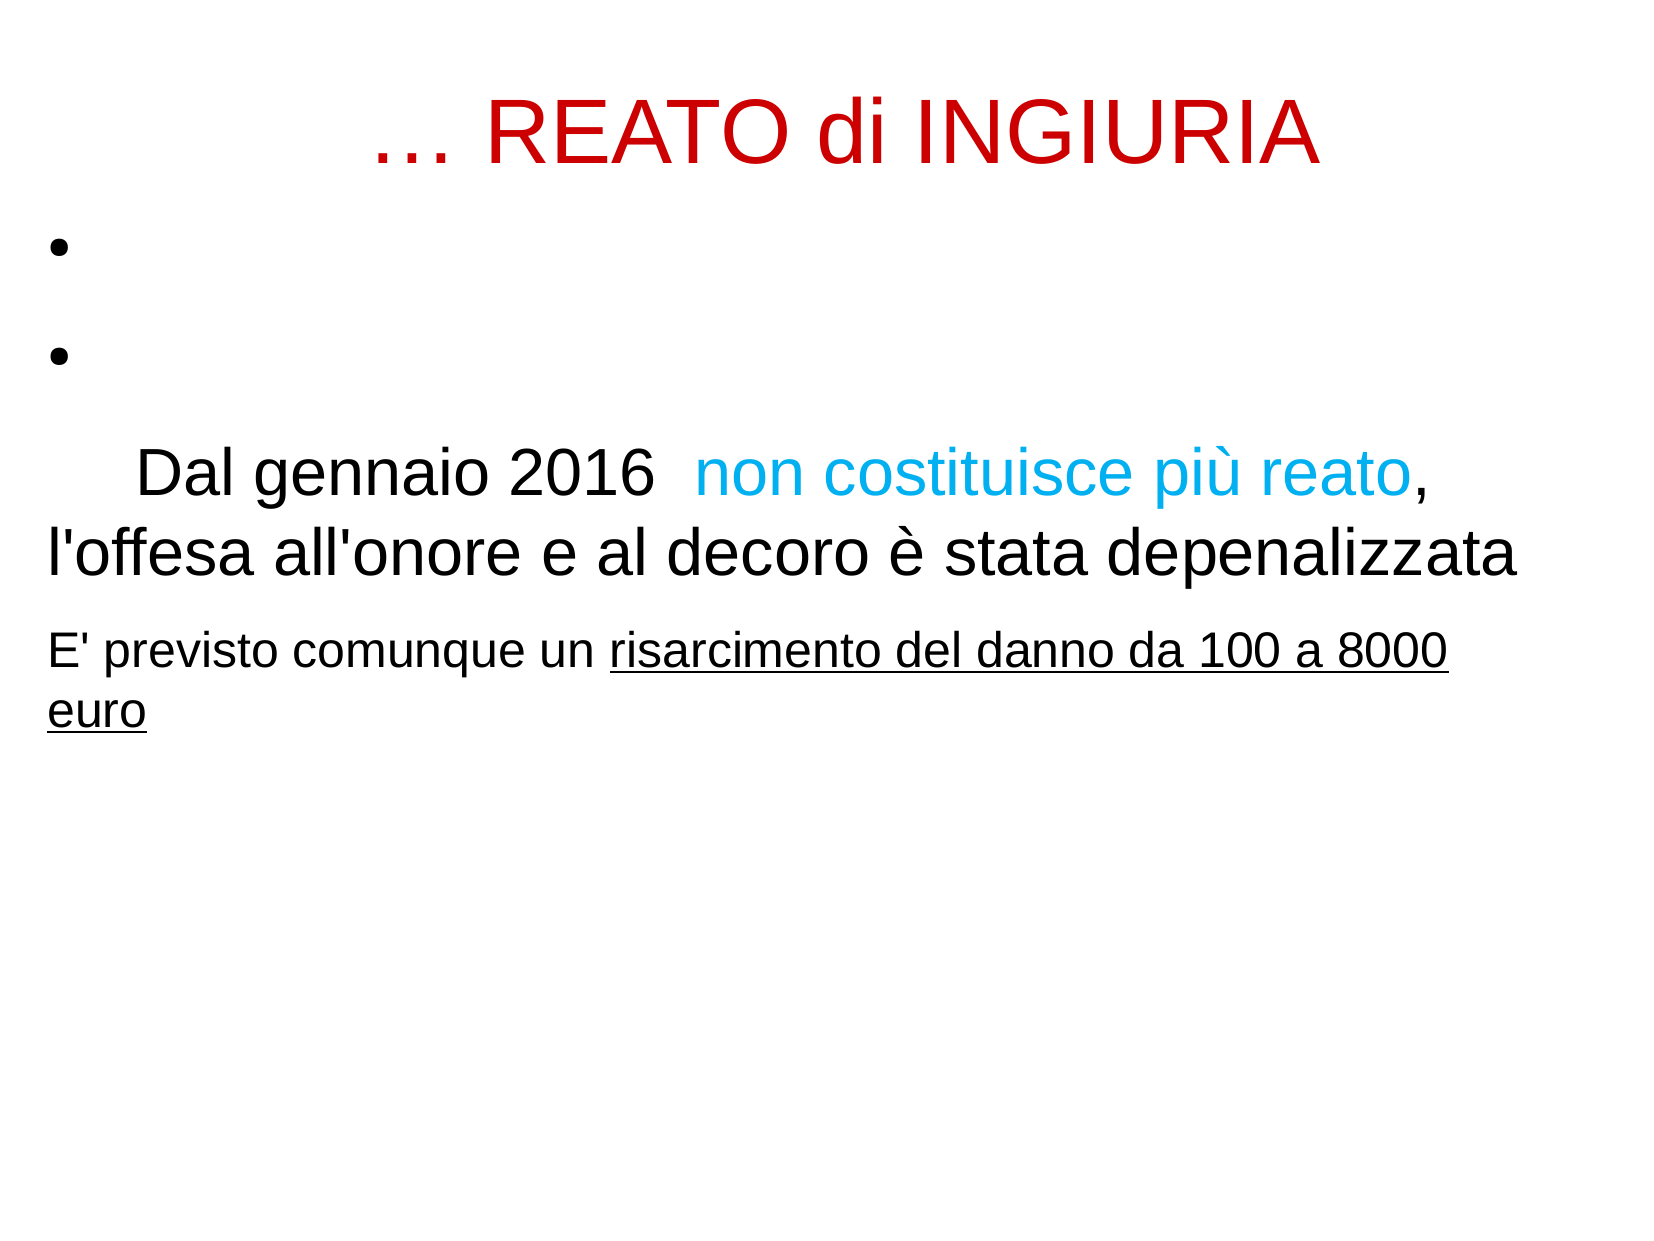

# … REATO di INGIURIA
Dal gennaio 2016 non costituisce più reato, l'offesa all'onore e al decoro è stata depenalizzata
E' previsto comunque un risarcimento del danno da 100 a 8000 euro